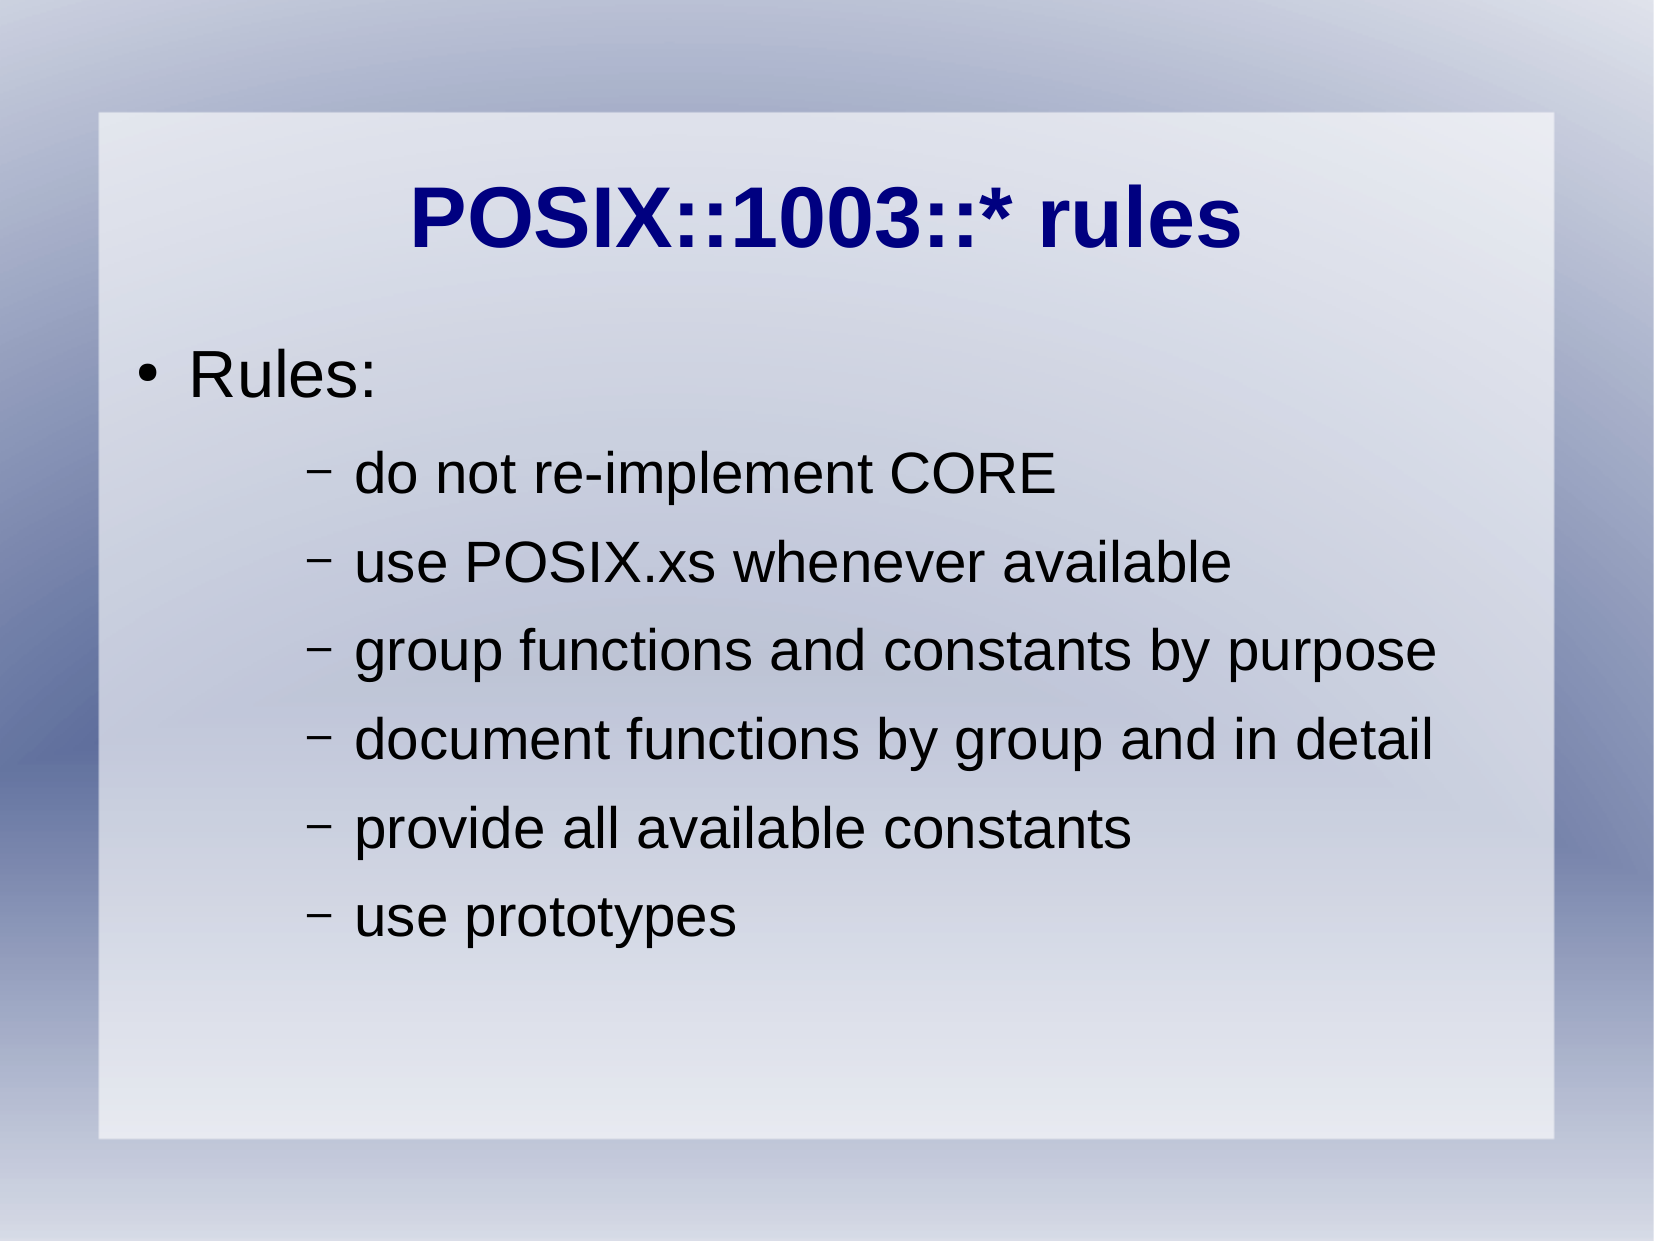

# POSIX::1003::* rules
Rules:
do not re-implement CORE
use POSIX.xs whenever available
group functions and constants by purpose
document functions by group and in detail
provide all available constants
use prototypes